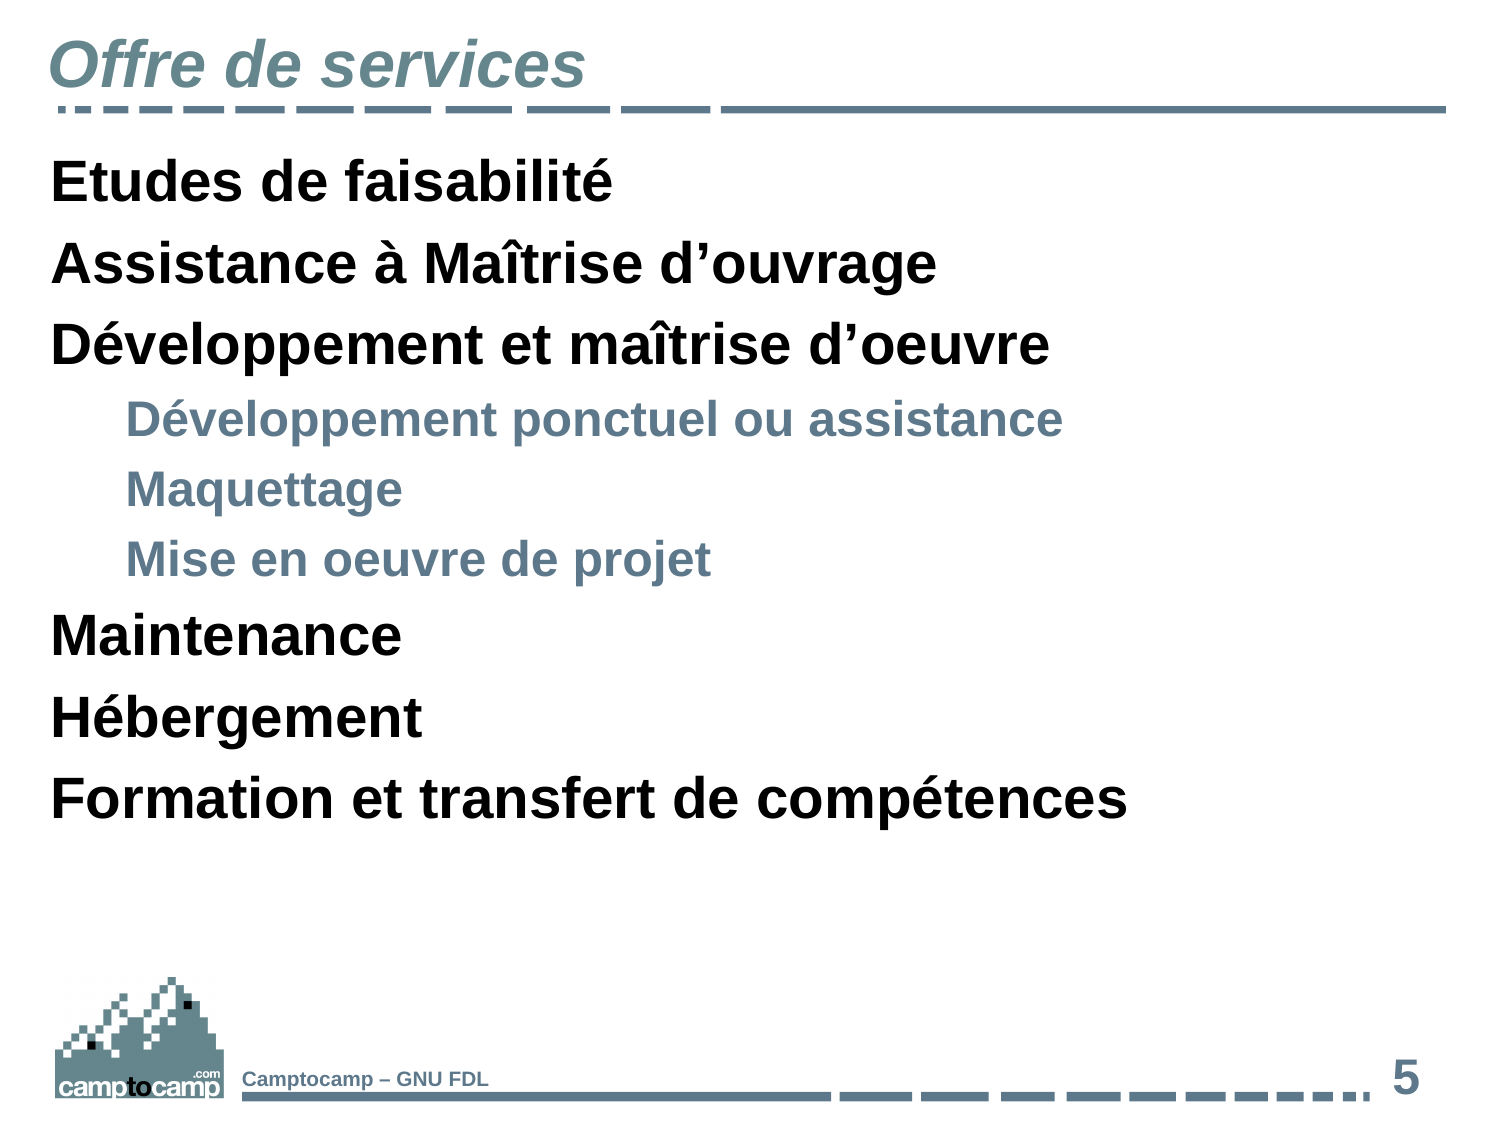

# Offre de services
Etudes de faisabilité
Assistance à Maîtrise d’ouvrage
Développement et maîtrise d’oeuvre
Développement ponctuel ou assistance
Maquettage
Mise en oeuvre de projet
Maintenance
Hébergement
Formation et transfert de compétences